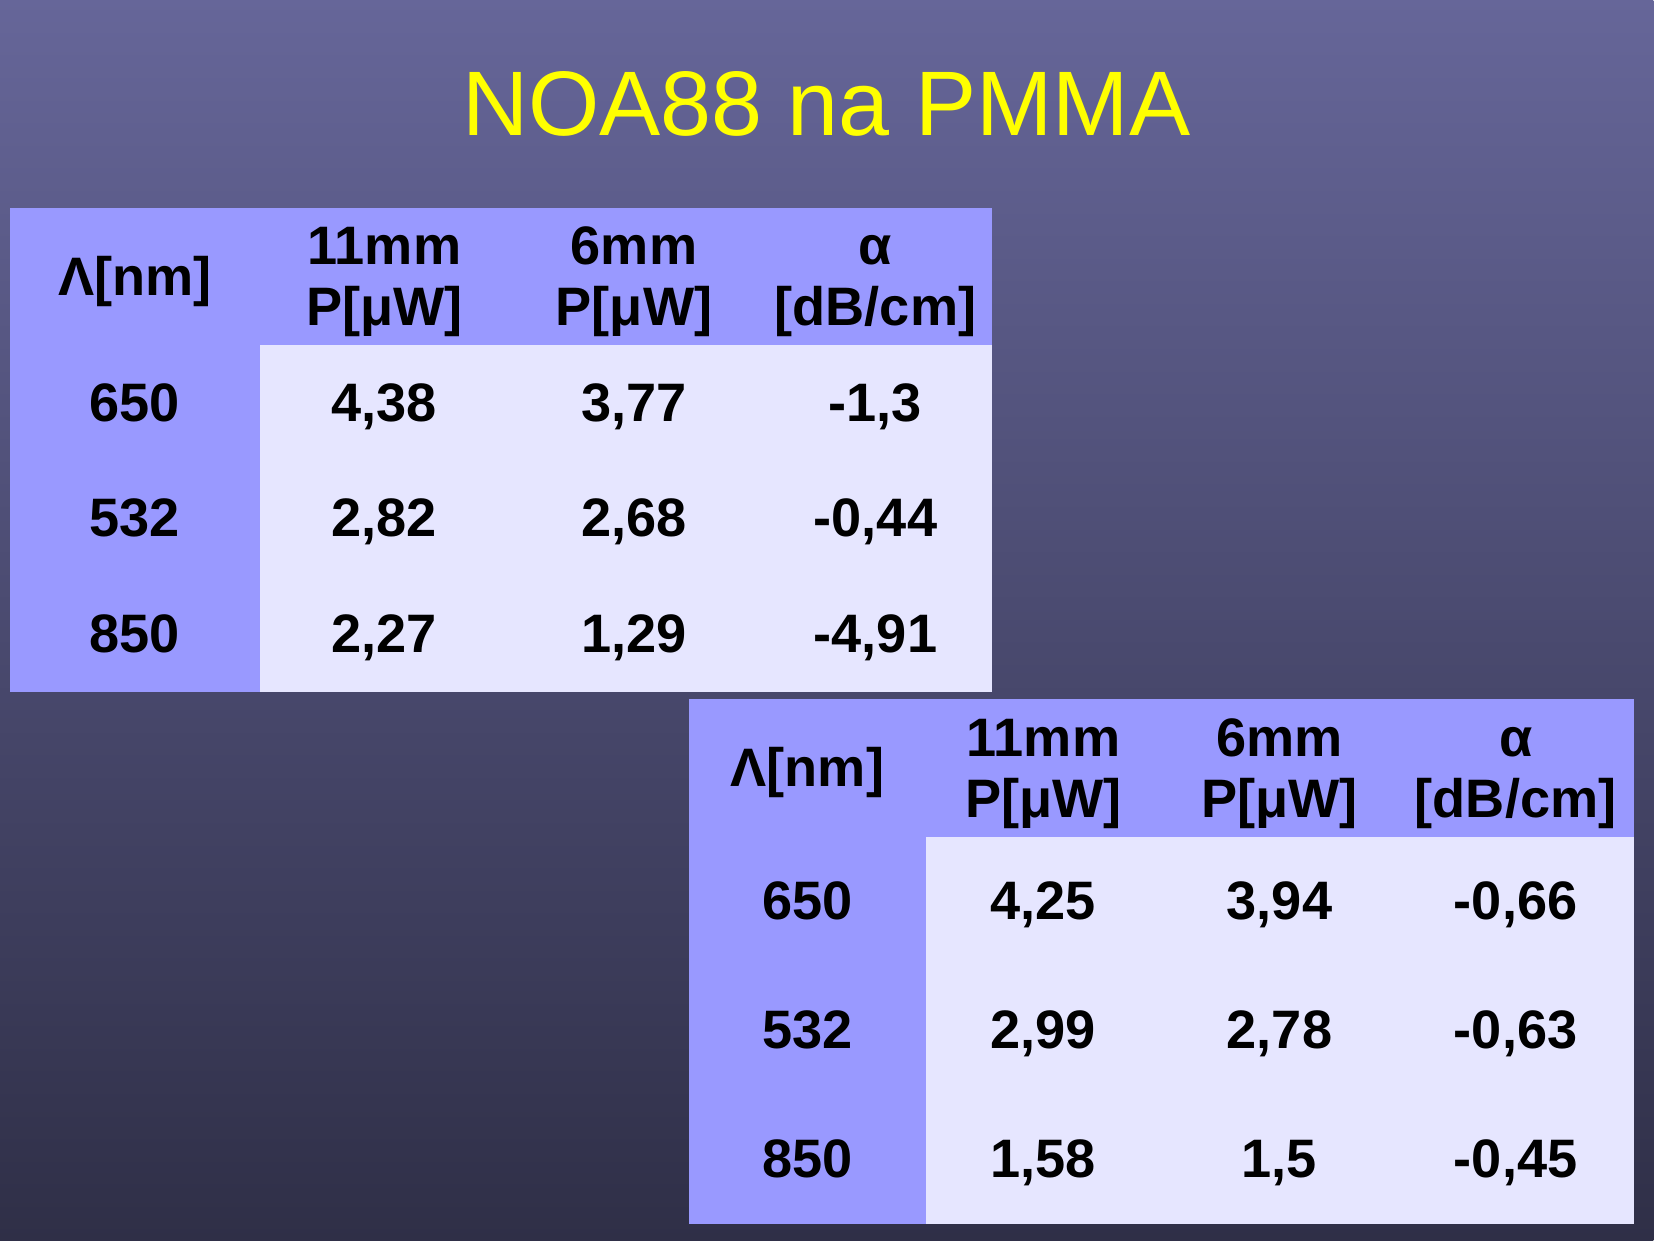

# NOA88 na PMMA
| Λ[nm] | 11mm P[μW] | 6mm P[μW] | α [dB/cm] |
| --- | --- | --- | --- |
| 650 | 4,38 | 3,77 | -1,3 |
| 532 | 2,82 | 2,68 | -0,44 |
| 850 | 2,27 | 1,29 | -4,91 |
| Λ[nm] | 11mm P[μW] | 6mm P[μW] | α [dB/cm] |
| --- | --- | --- | --- |
| 650 | 4,25 | 3,94 | -0,66 |
| 532 | 2,99 | 2,78 | -0,63 |
| 850 | 1,58 | 1,5 | -0,45 |